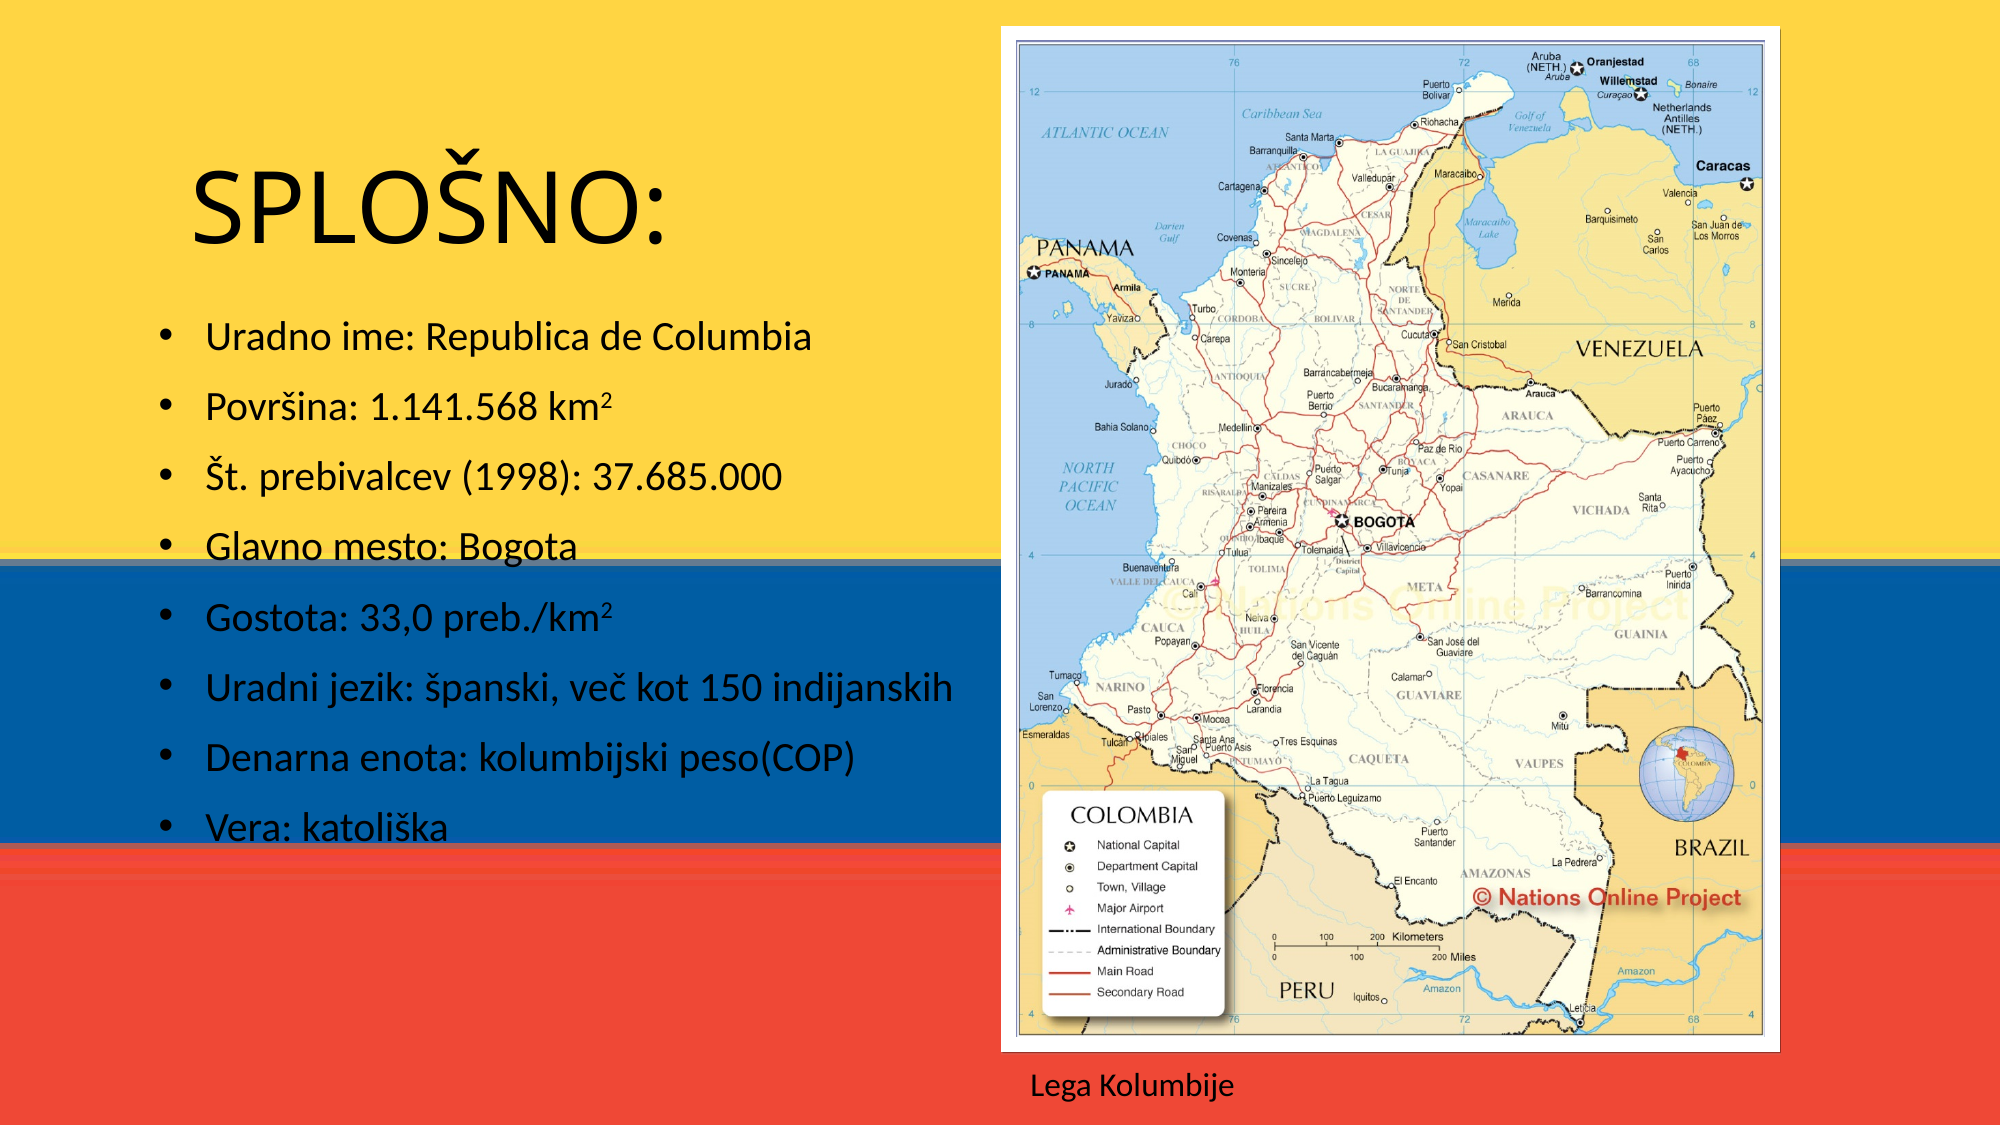

# Splošno:
Uradno ime: Republica de Columbia
Površina: 1.141.568 km2
Št. prebivalcev (1998): 37.685.000
Glavno mesto: Bogota
Gostota: 33,0 preb./km2
Uradni jezik: španski, več kot 150 indijanskih
Denarna enota: kolumbijski peso(COP)
Vera: katoliška
Lega Kolumbije